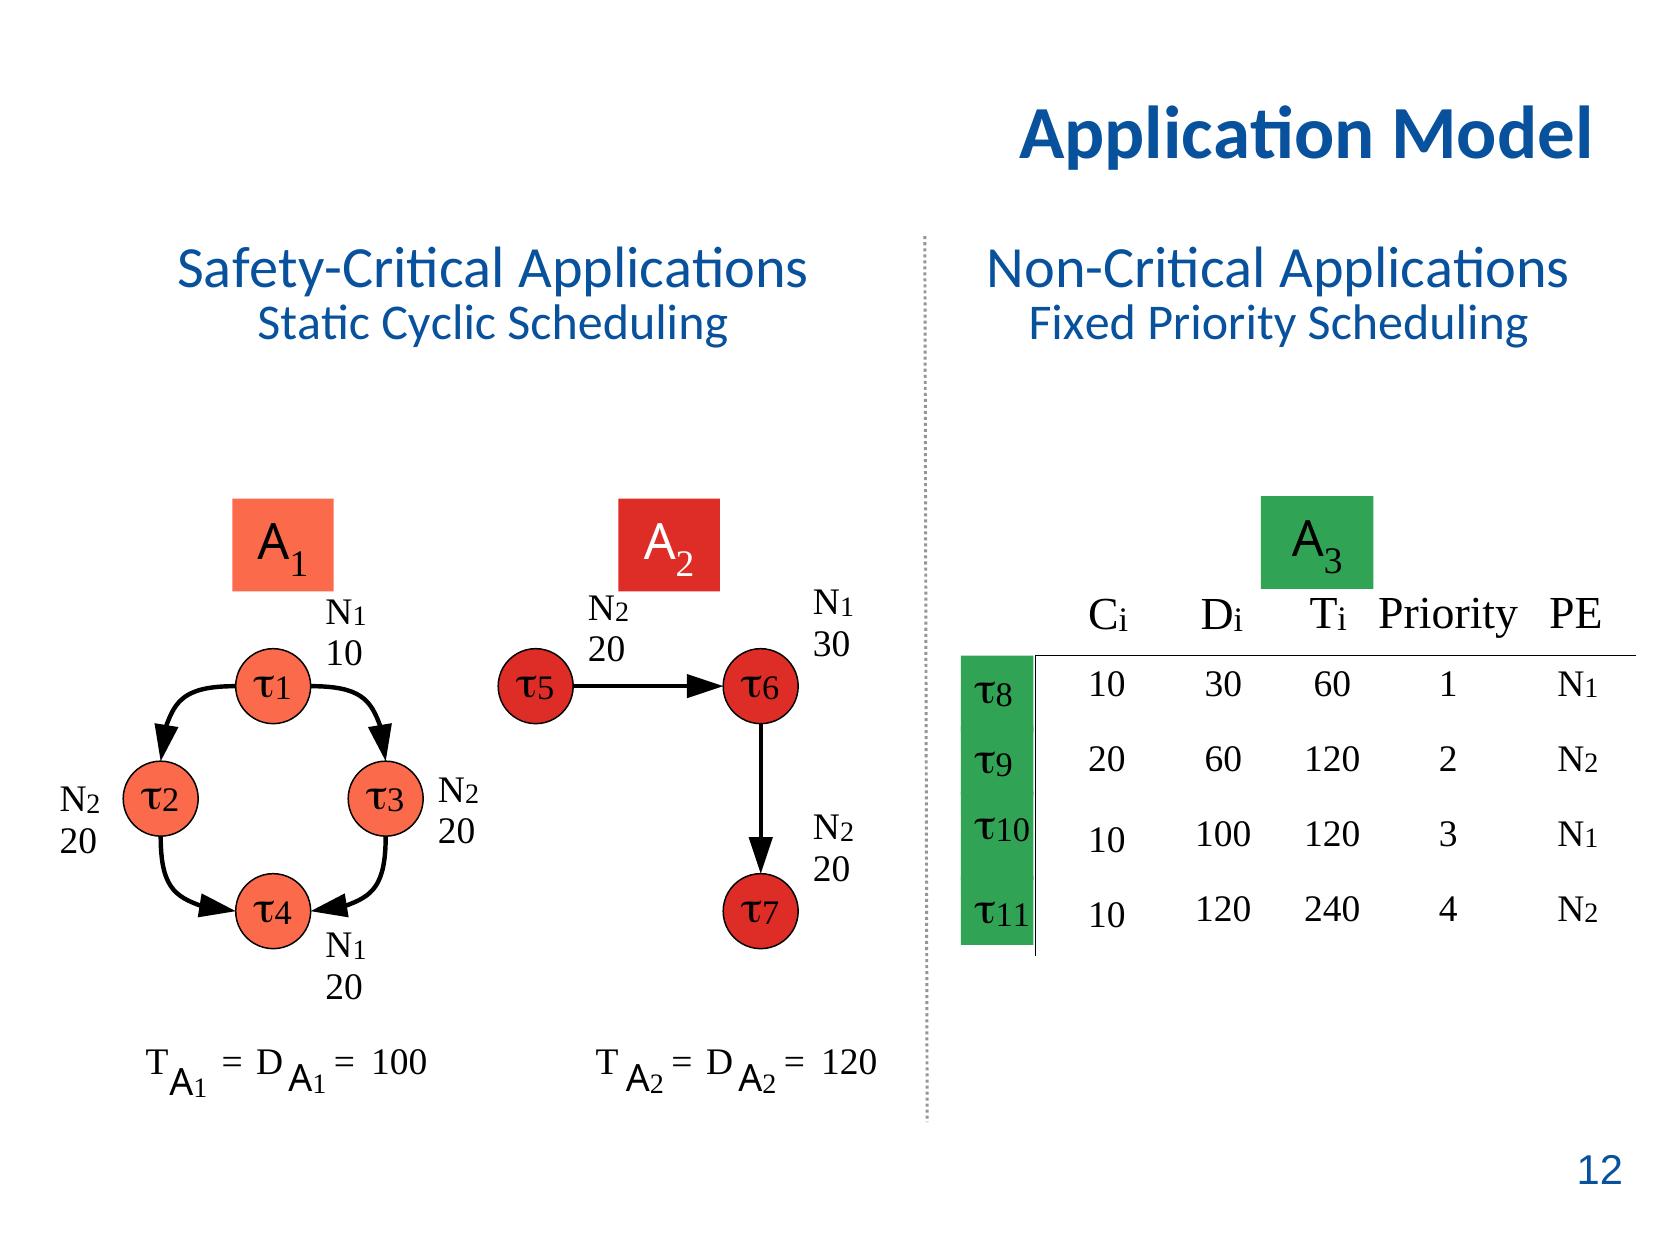

# Application Model
Safety-Critical Applications
Static Cyclic Scheduling
Non-Critical Applications
Fixed Priority Scheduling
A3
A1
A2
N1
30
N2
20
Ti
Priority
PE
Ci
Di
N1
10
τ1
τ5
τ6
N1
τ8
10
30
60
1
τ9
N2
20
60
120
2
τ2
τ3
N2
20
N2
20
τ10
N2
20
N1
100
120
3
10
τ4
τ7
τ11
N2
120
240
4
10
N1
20
T
=
D
=
100
T
=
D
=
120
A1
A2
A2
A1